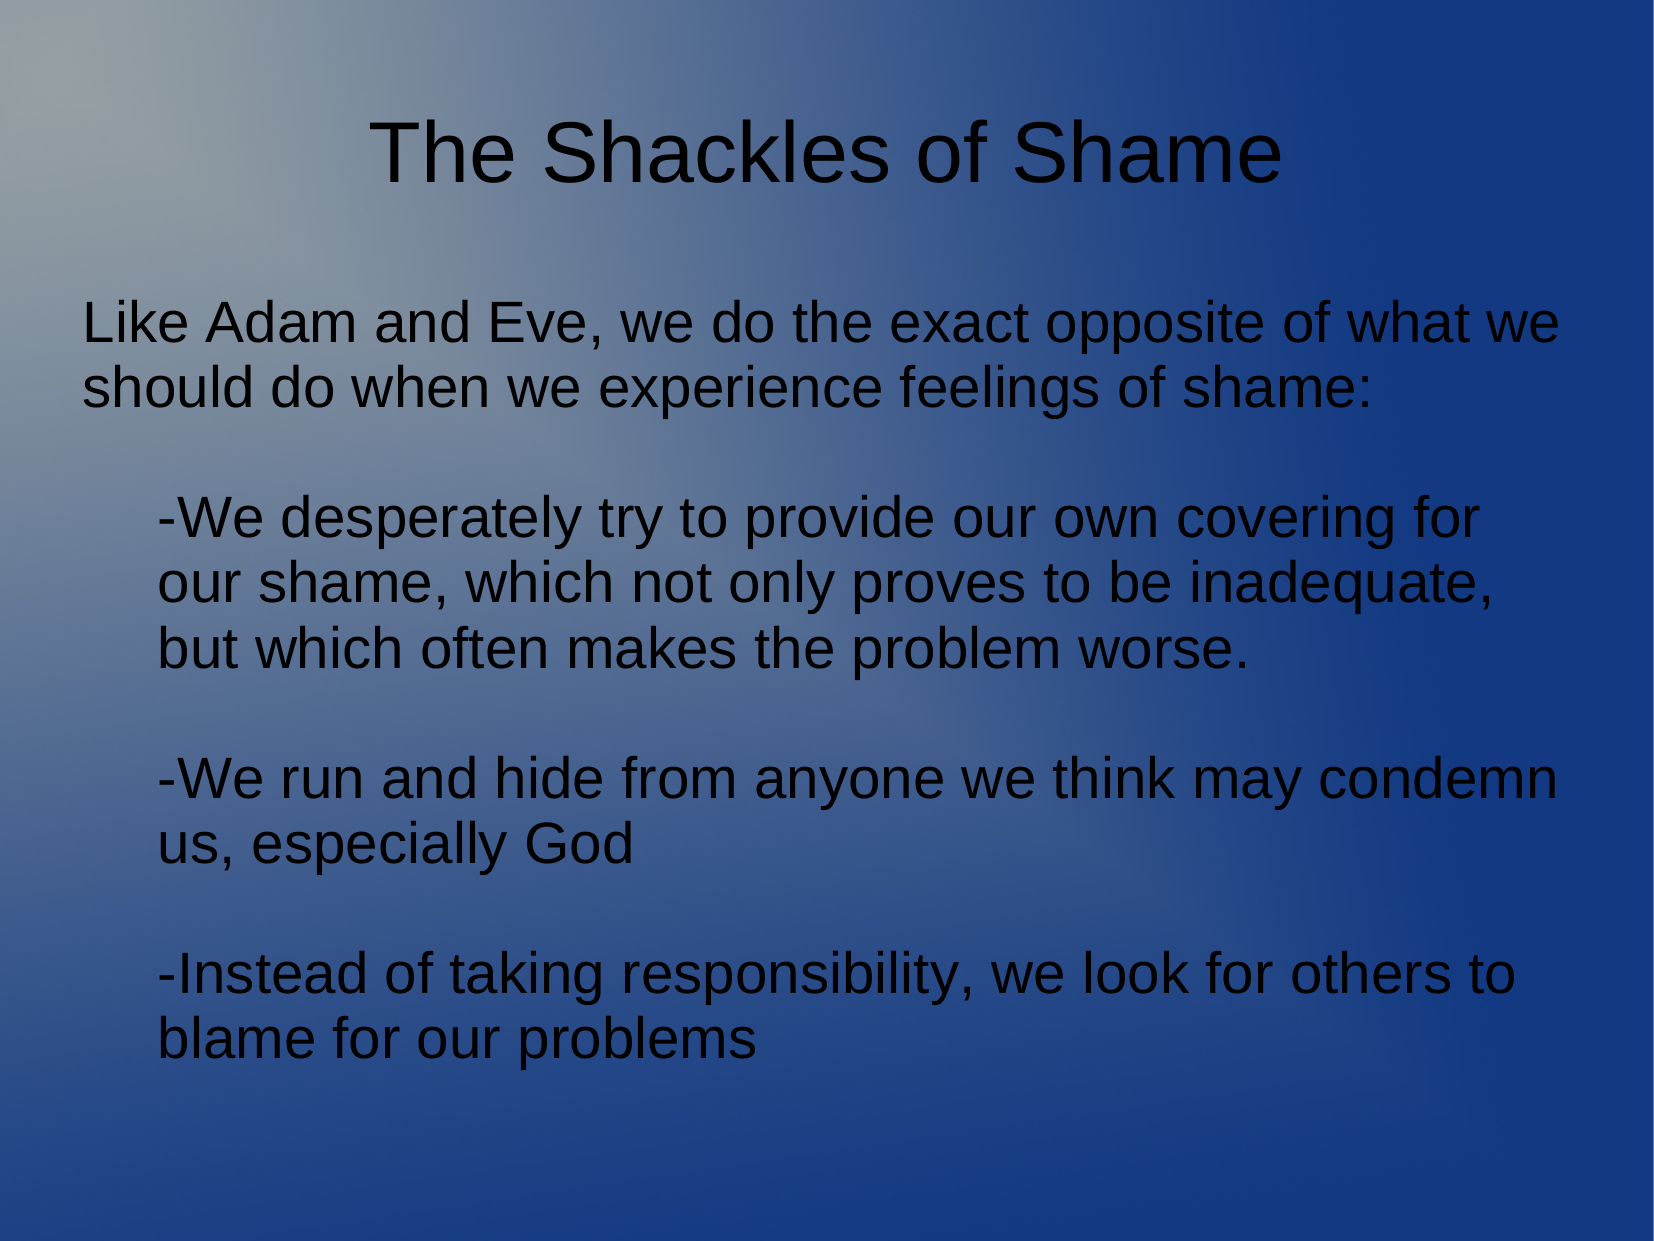

# The Shackles of Shame
Like Adam and Eve, we do the exact opposite of what we should do when we experience feelings of shame:
	-We desperately try to provide our own covering for 		our shame, which not only proves to be inadequate, 	but which often makes the problem worse.
	-We run and hide from anyone we think may condemn 	us, especially God
	-Instead of taking responsibility, we look for others to 	blame for our problems